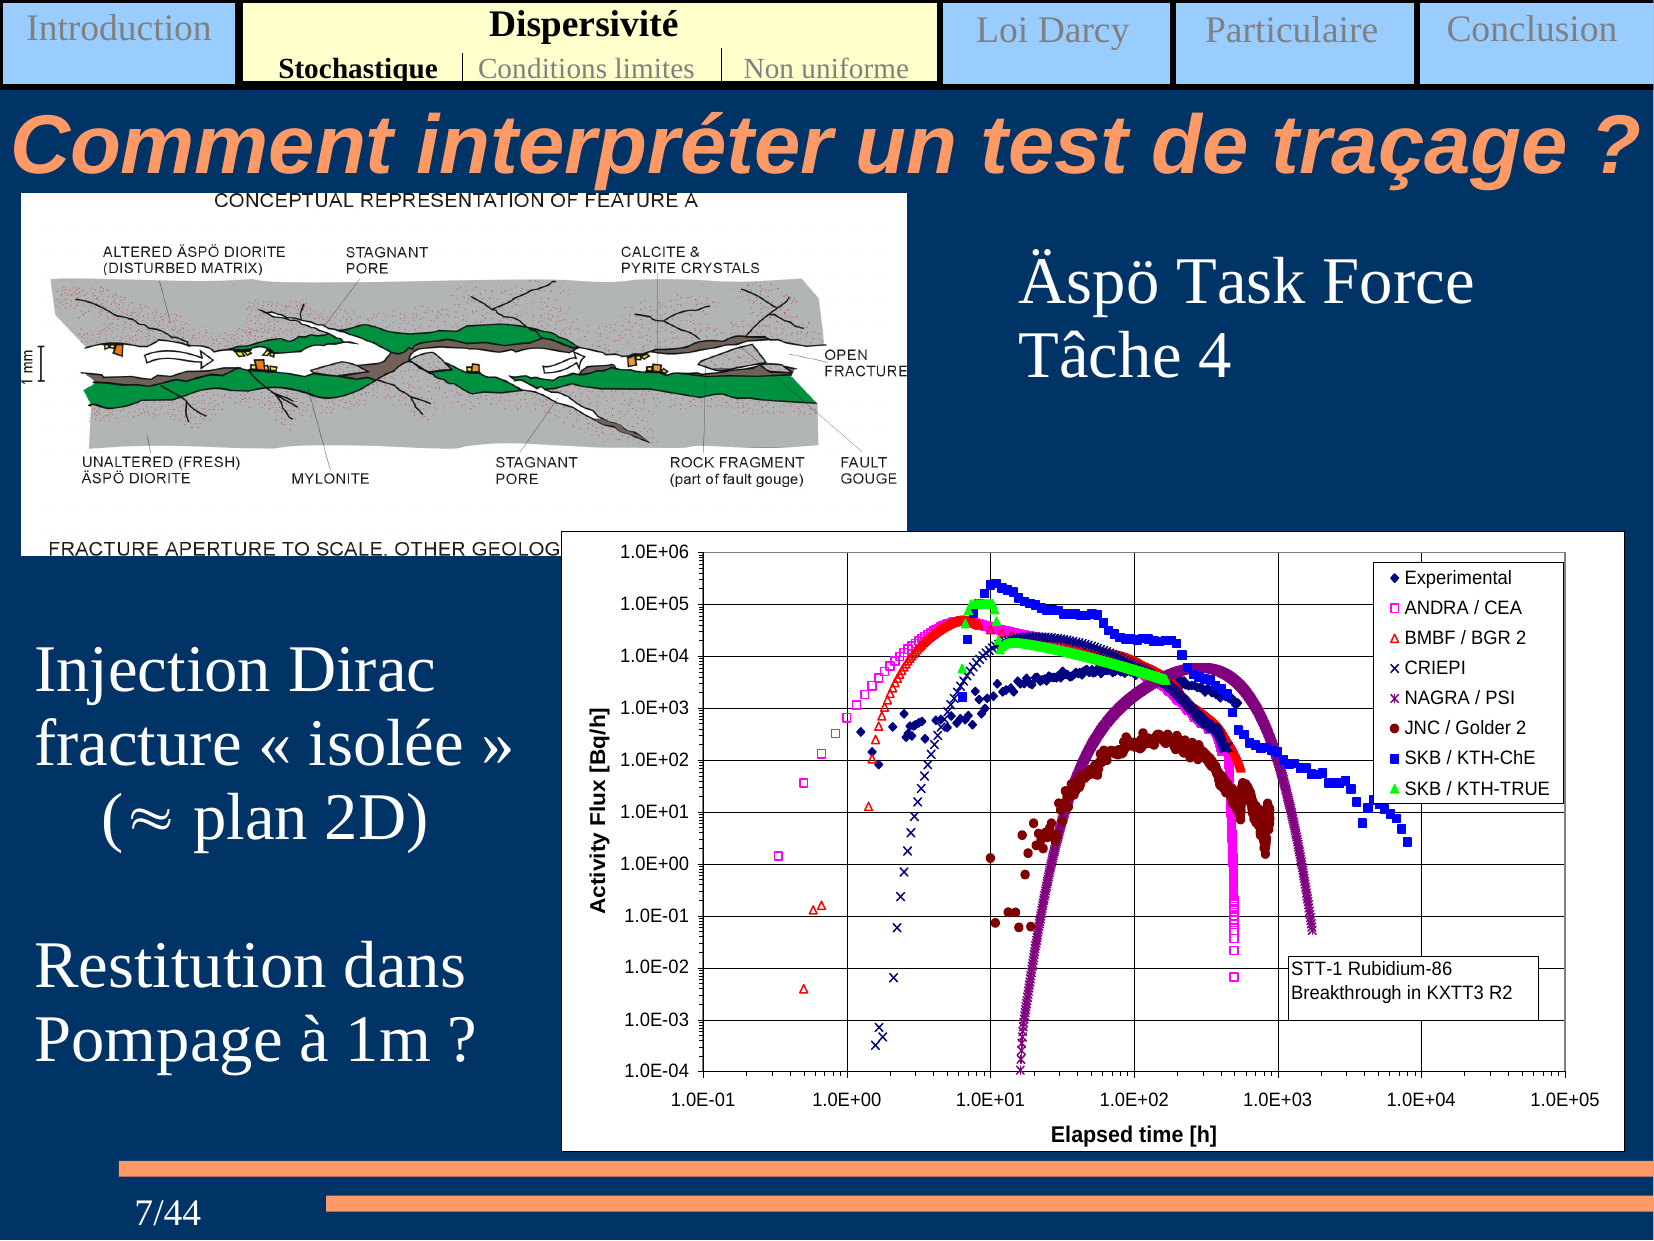

Dispersivité
Introduction
Conclusion
Loi Darcy
Particulaire
Stochastique
Conditions limites
Non uniforme
# Comment interpréter un test de traçage ?
Äspö Task Force
Tâche 4
Injection Dirac
fracture « isolée »
 ( plan 2D)
Restitution dans
Pompage à 1m ?
ln t